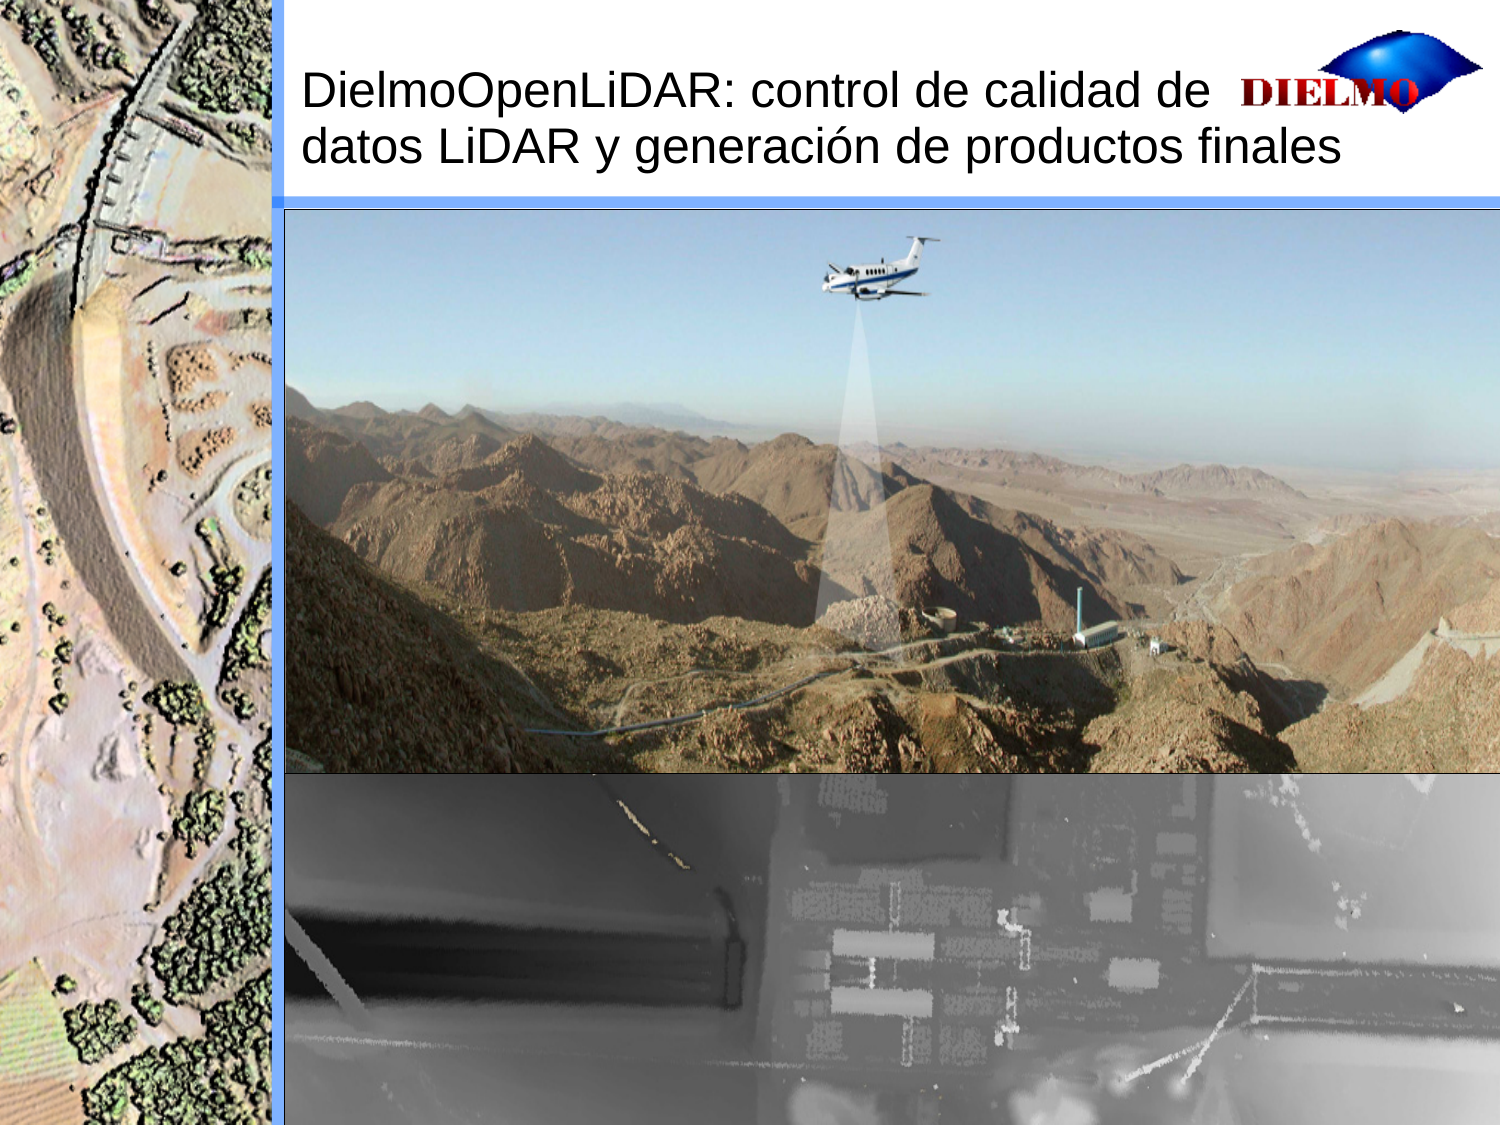

# DielmoOpenLiDAR: control de calidad de datos LiDAR y generación de productos finales